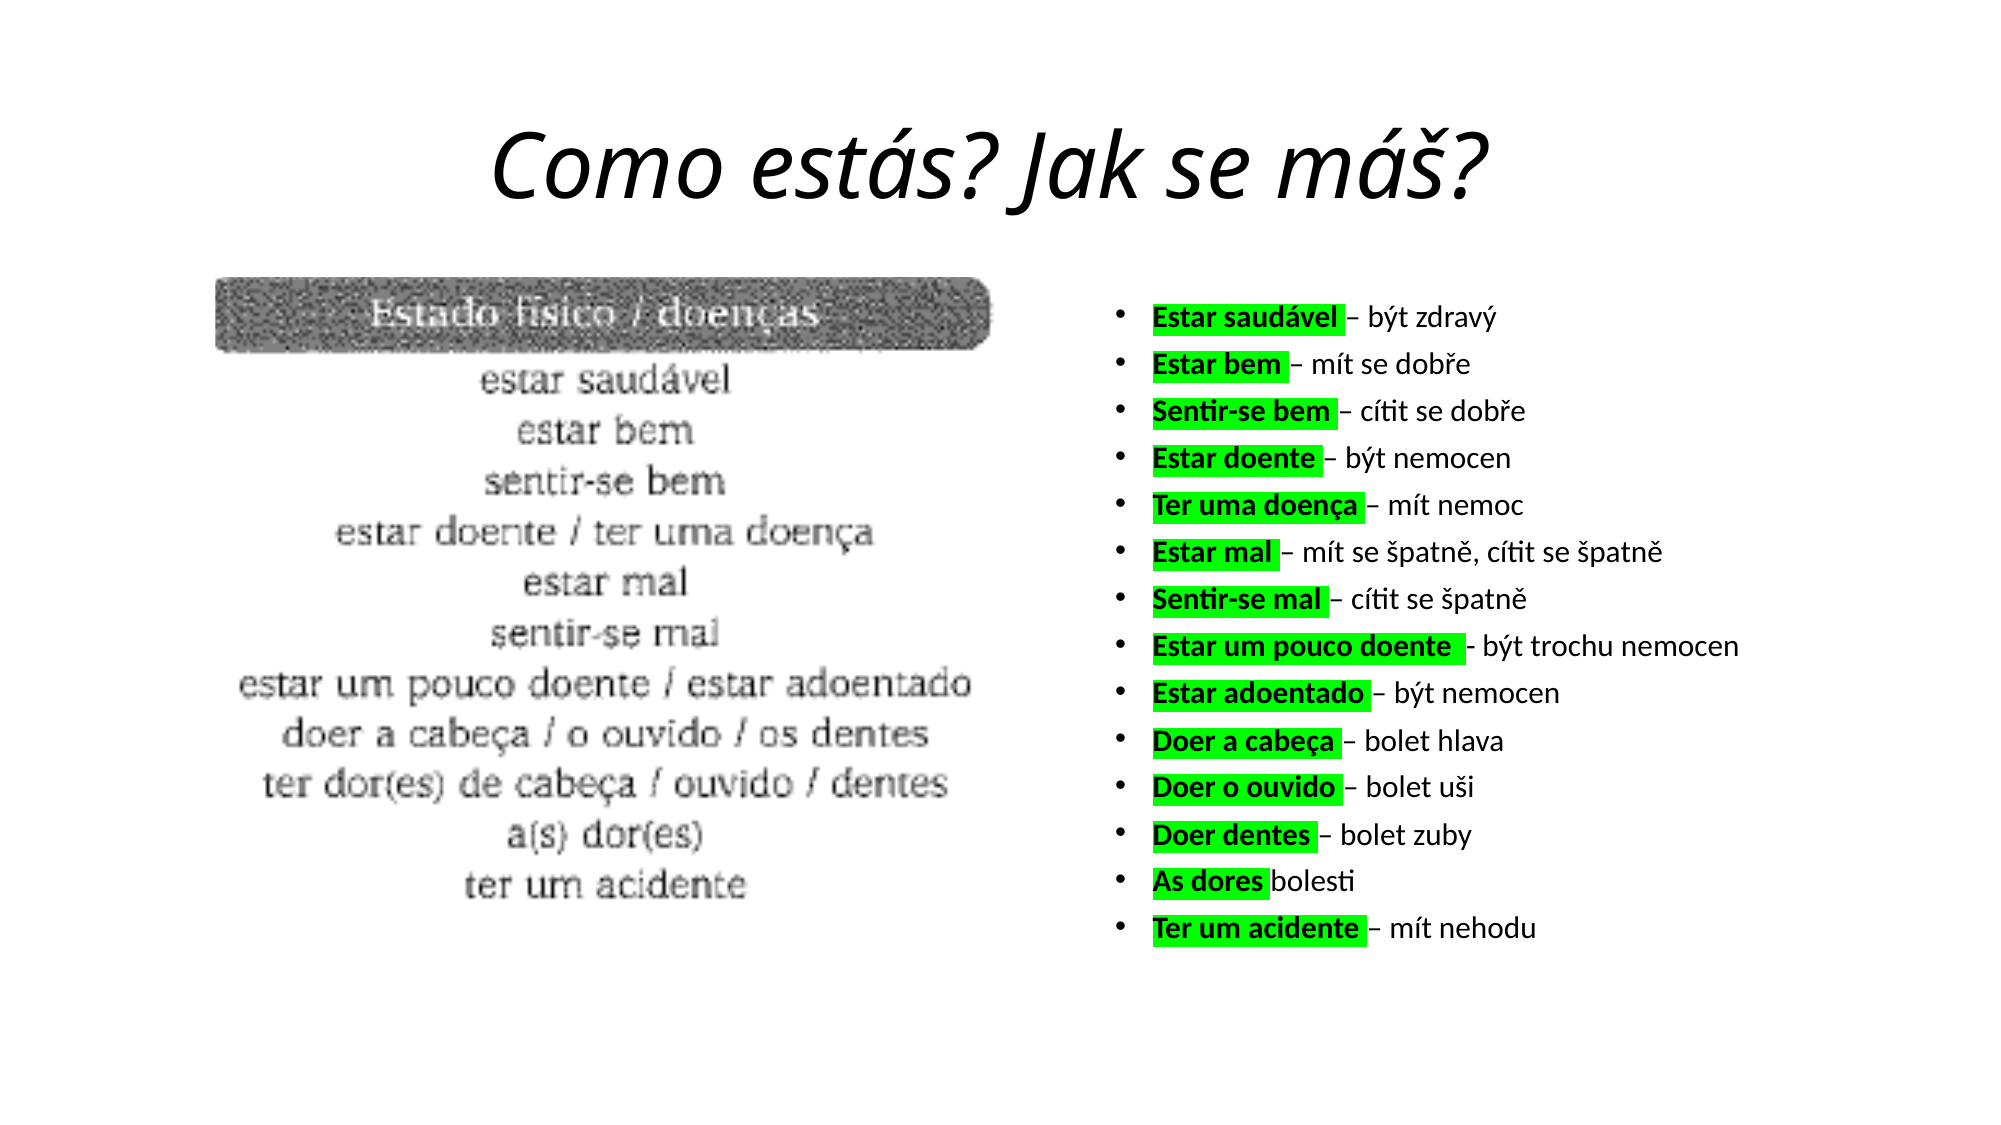

# Como estás? Jak se máš?
Estar saudável – být zdravý
Estar bem – mít se dobře
Sentir-se bem – cítit se dobře
Estar doente – být nemocen
Ter uma doença – mít nemoc
Estar mal – mít se špatně, cítit se špatně
Sentir-se mal – cítit se špatně
Estar um pouco doente - být trochu nemocen
Estar adoentado – být nemocen
Doer a cabeça – bolet hlava
Doer o ouvido – bolet uši
Doer dentes – bolet zuby
As dores bolesti
Ter um acidente – mít nehodu